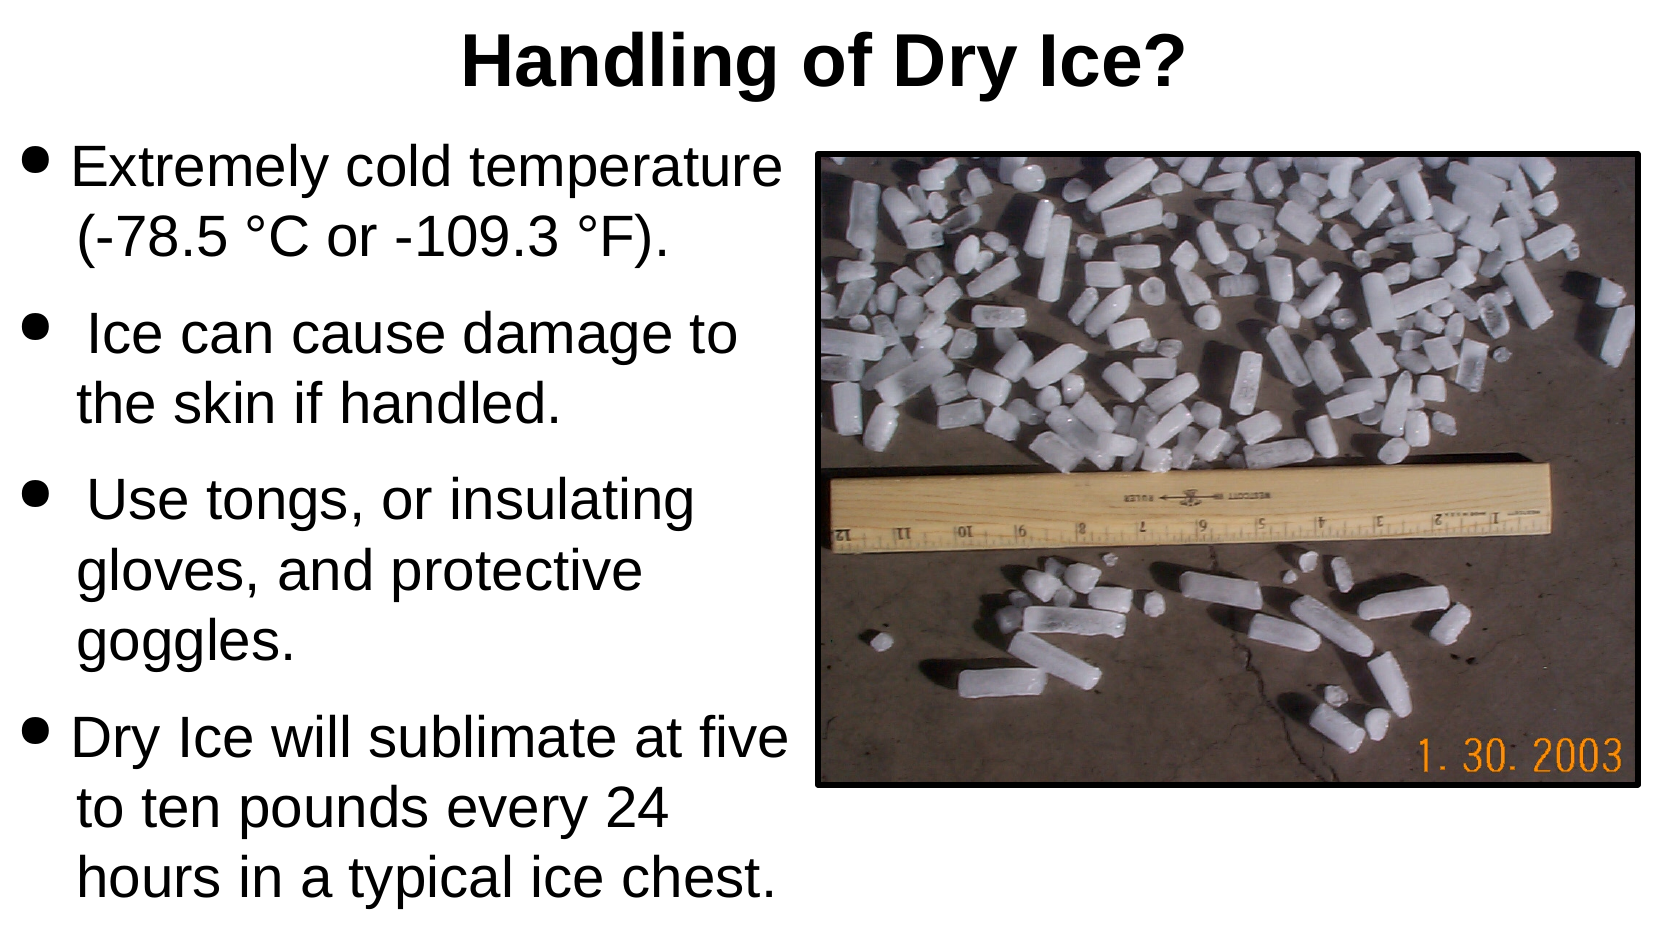

# Handling of Dry Ice?
 Extremely cold temperature (-78.5 °C or -109.3 °F).
 Ice can cause damage to the skin if handled.
 Use tongs, or insulating gloves, and protective goggles.
 Dry Ice will sublimate at five to ten pounds every 24 hours in a typical ice chest.